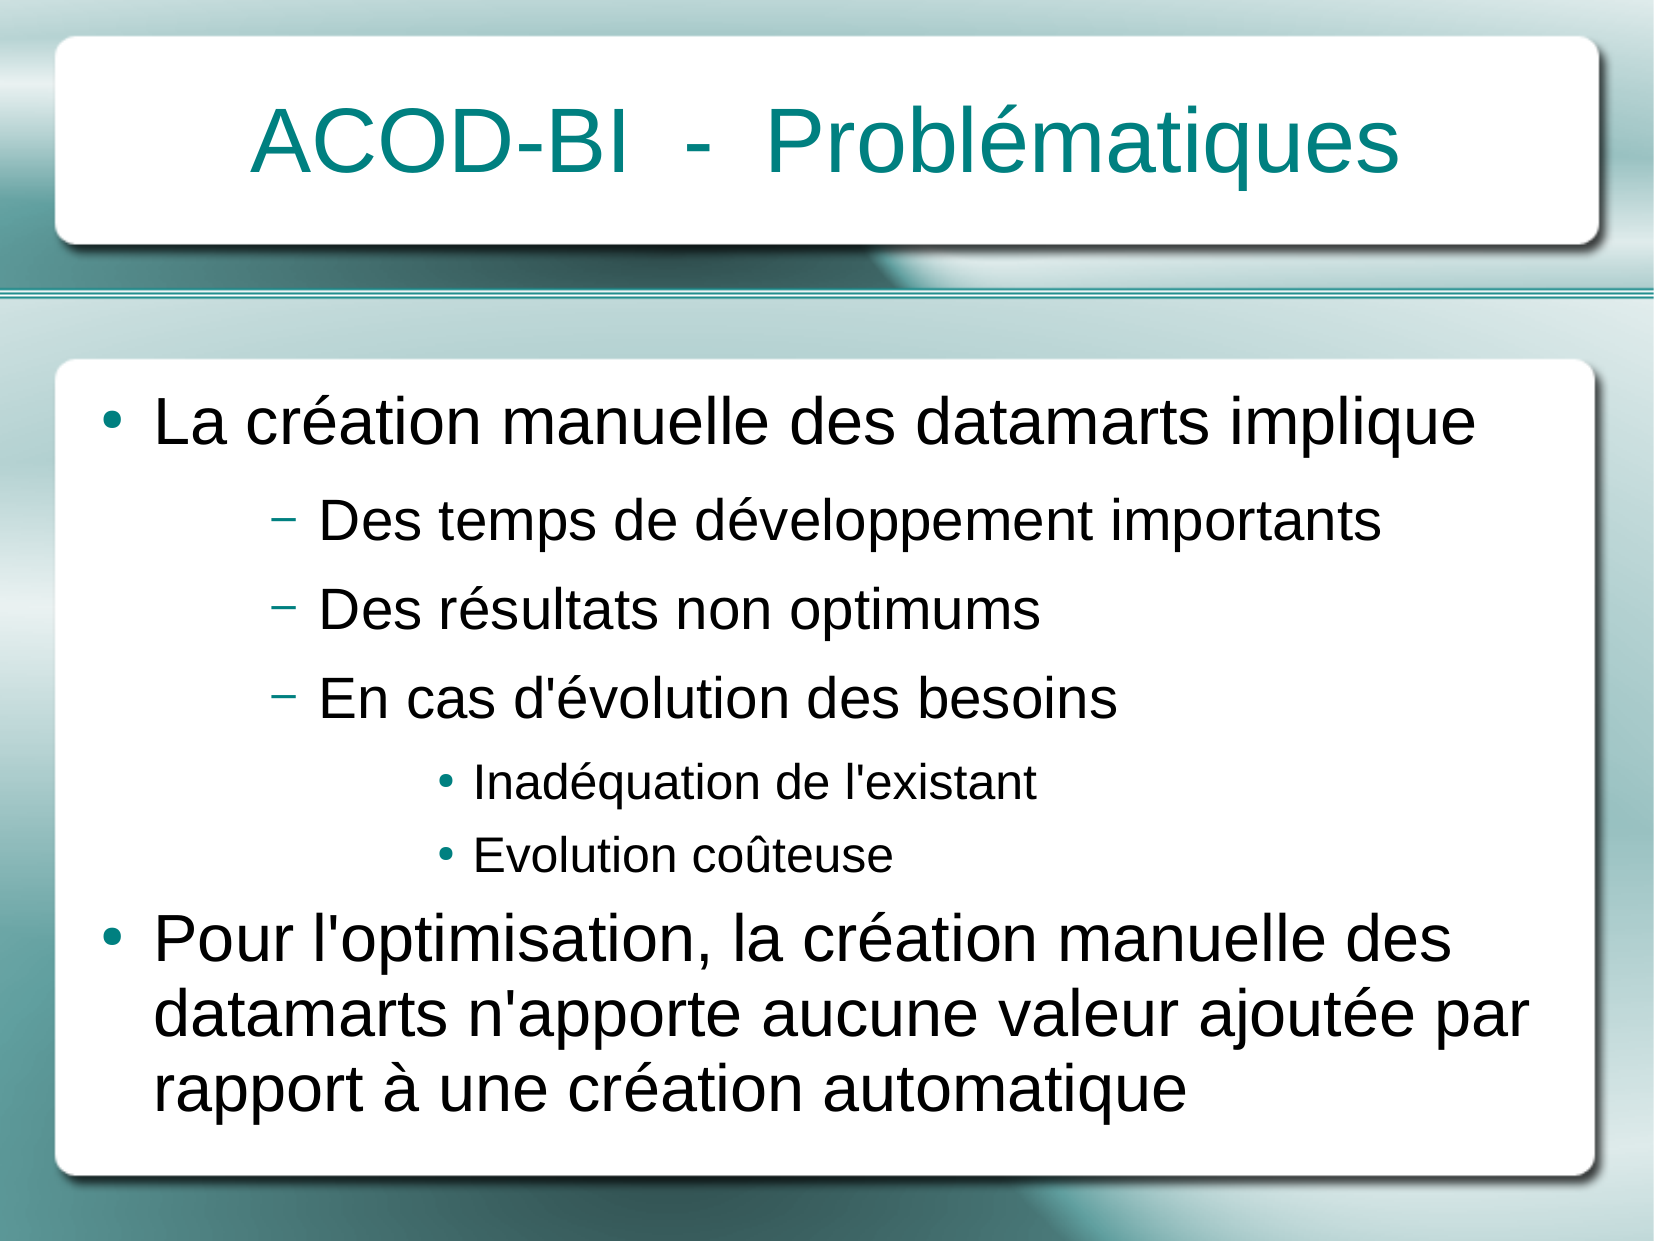

# ACOD-BI - Problématiques
La création manuelle des datamarts implique
Des temps de développement importants
Des résultats non optimums
En cas d'évolution des besoins
Inadéquation de l'existant
Evolution coûteuse
Pour l'optimisation, la création manuelle des datamarts n'apporte aucune valeur ajoutée par rapport à une création automatique